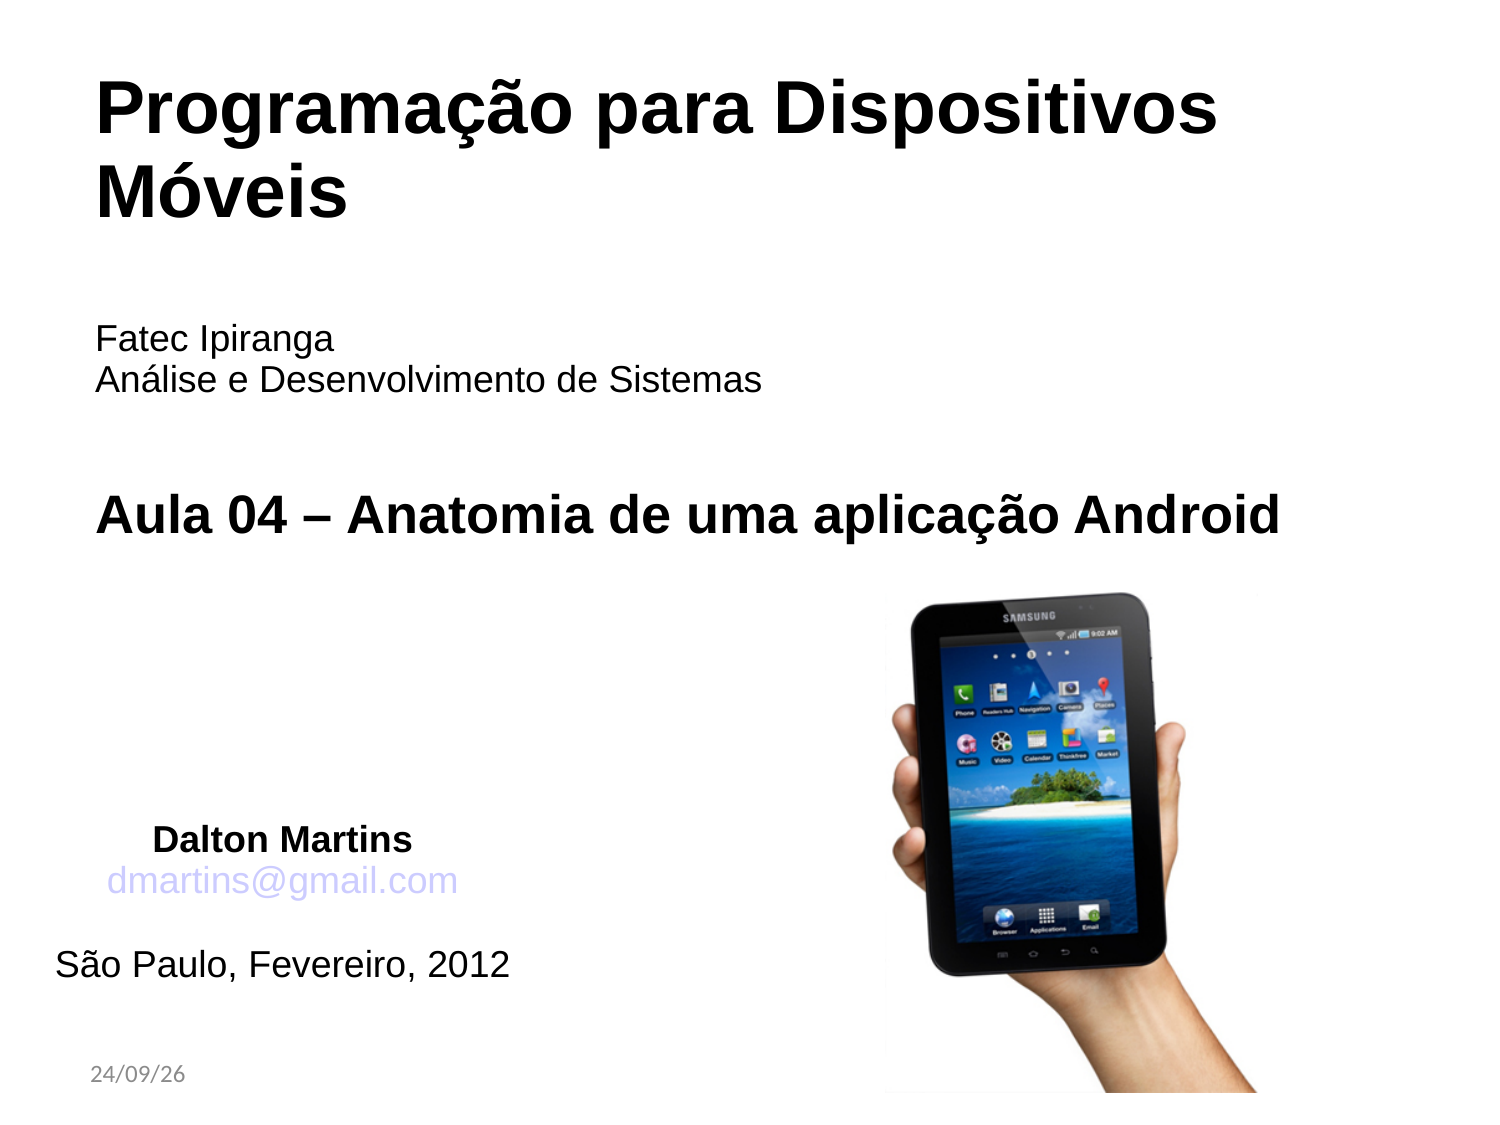

Programação para Dispositivos Móveis
Fatec Ipiranga
Análise e Desenvolvimento de Sistemas
Aula 04 – Anatomia de uma aplicação Android
Dalton Martins
dmartins@gmail.com
São Paulo, Fevereiro, 2012